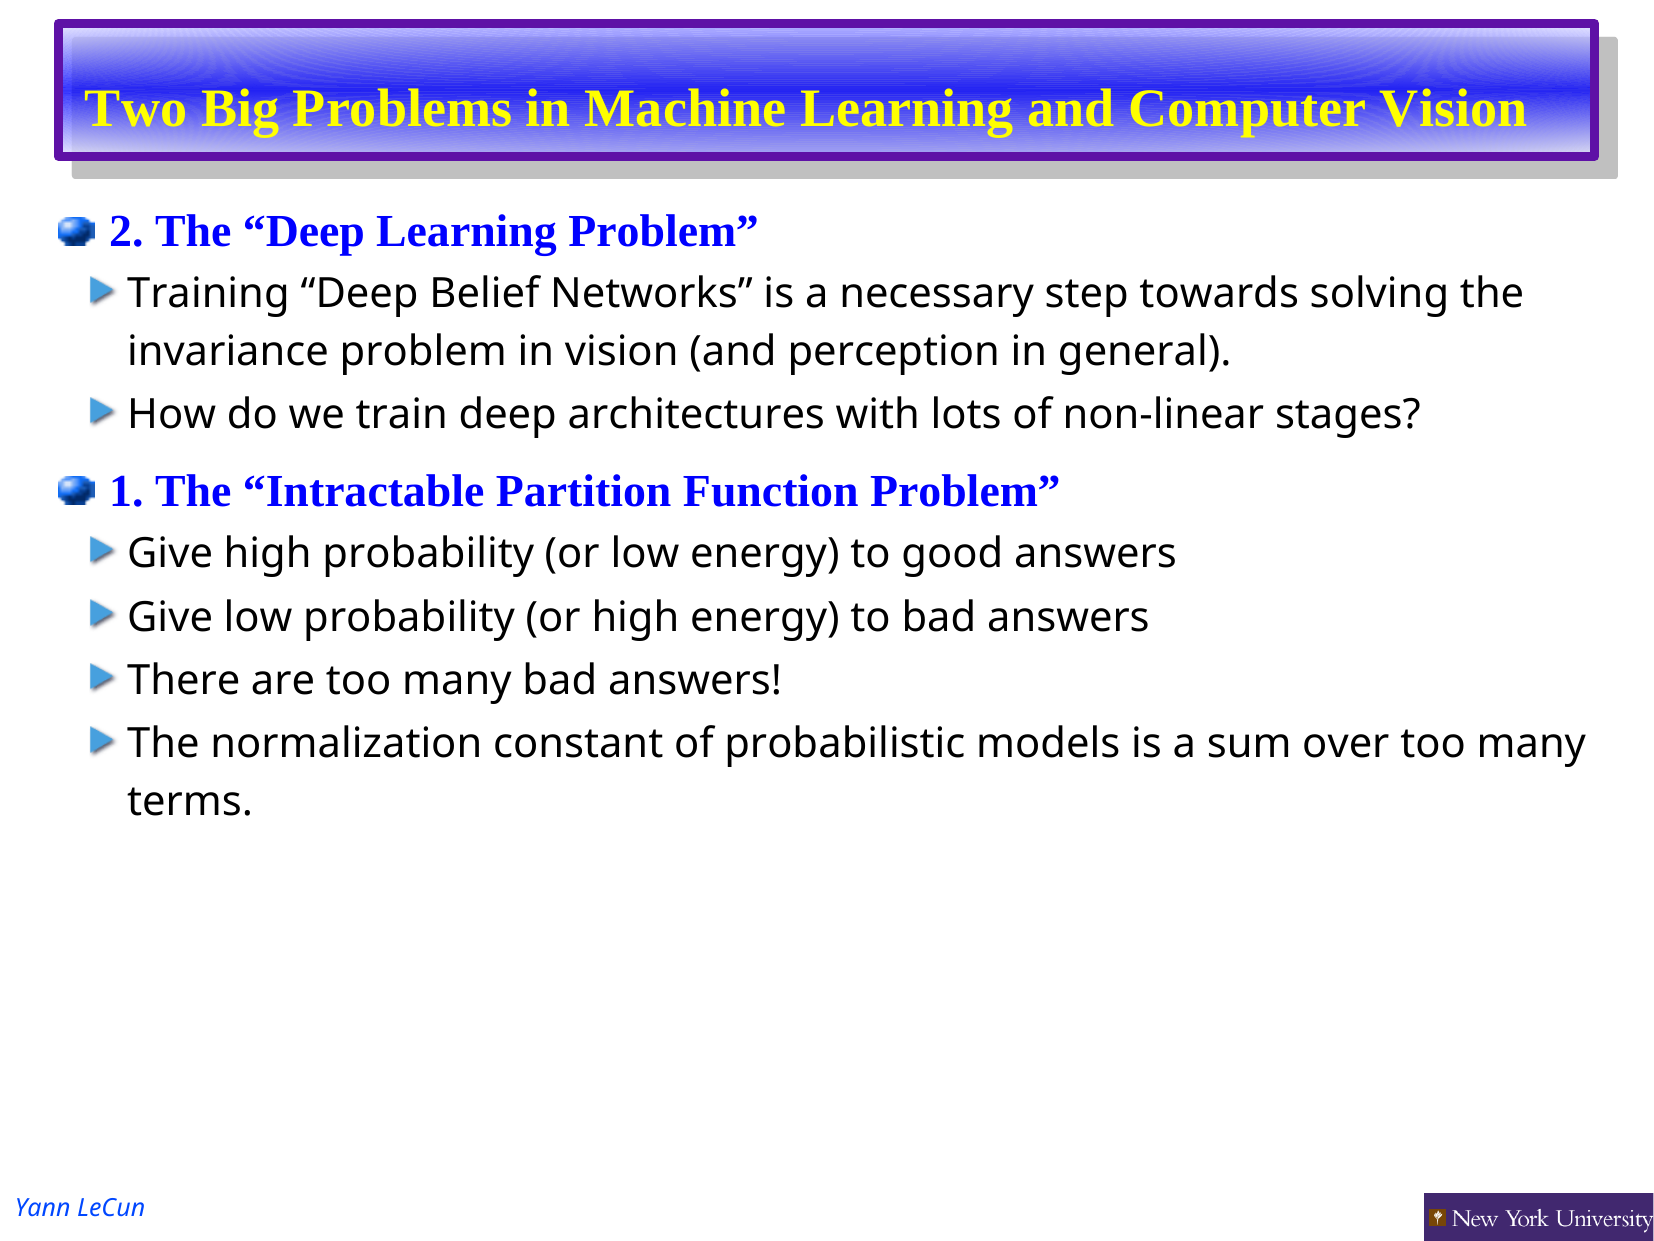

# Two Big Problems in Machine Learning and Computer Vision
2. The “Deep Learning Problem”
Training “Deep Belief Networks” is a necessary step towards solving the invariance problem in vision (and perception in general).
How do we train deep architectures with lots of non-linear stages?
1. The “Intractable Partition Function Problem”
Give high probability (or low energy) to good answers
Give low probability (or high energy) to bad answers
There are too many bad answers!
The normalization constant of probabilistic models is a sum over too many terms.